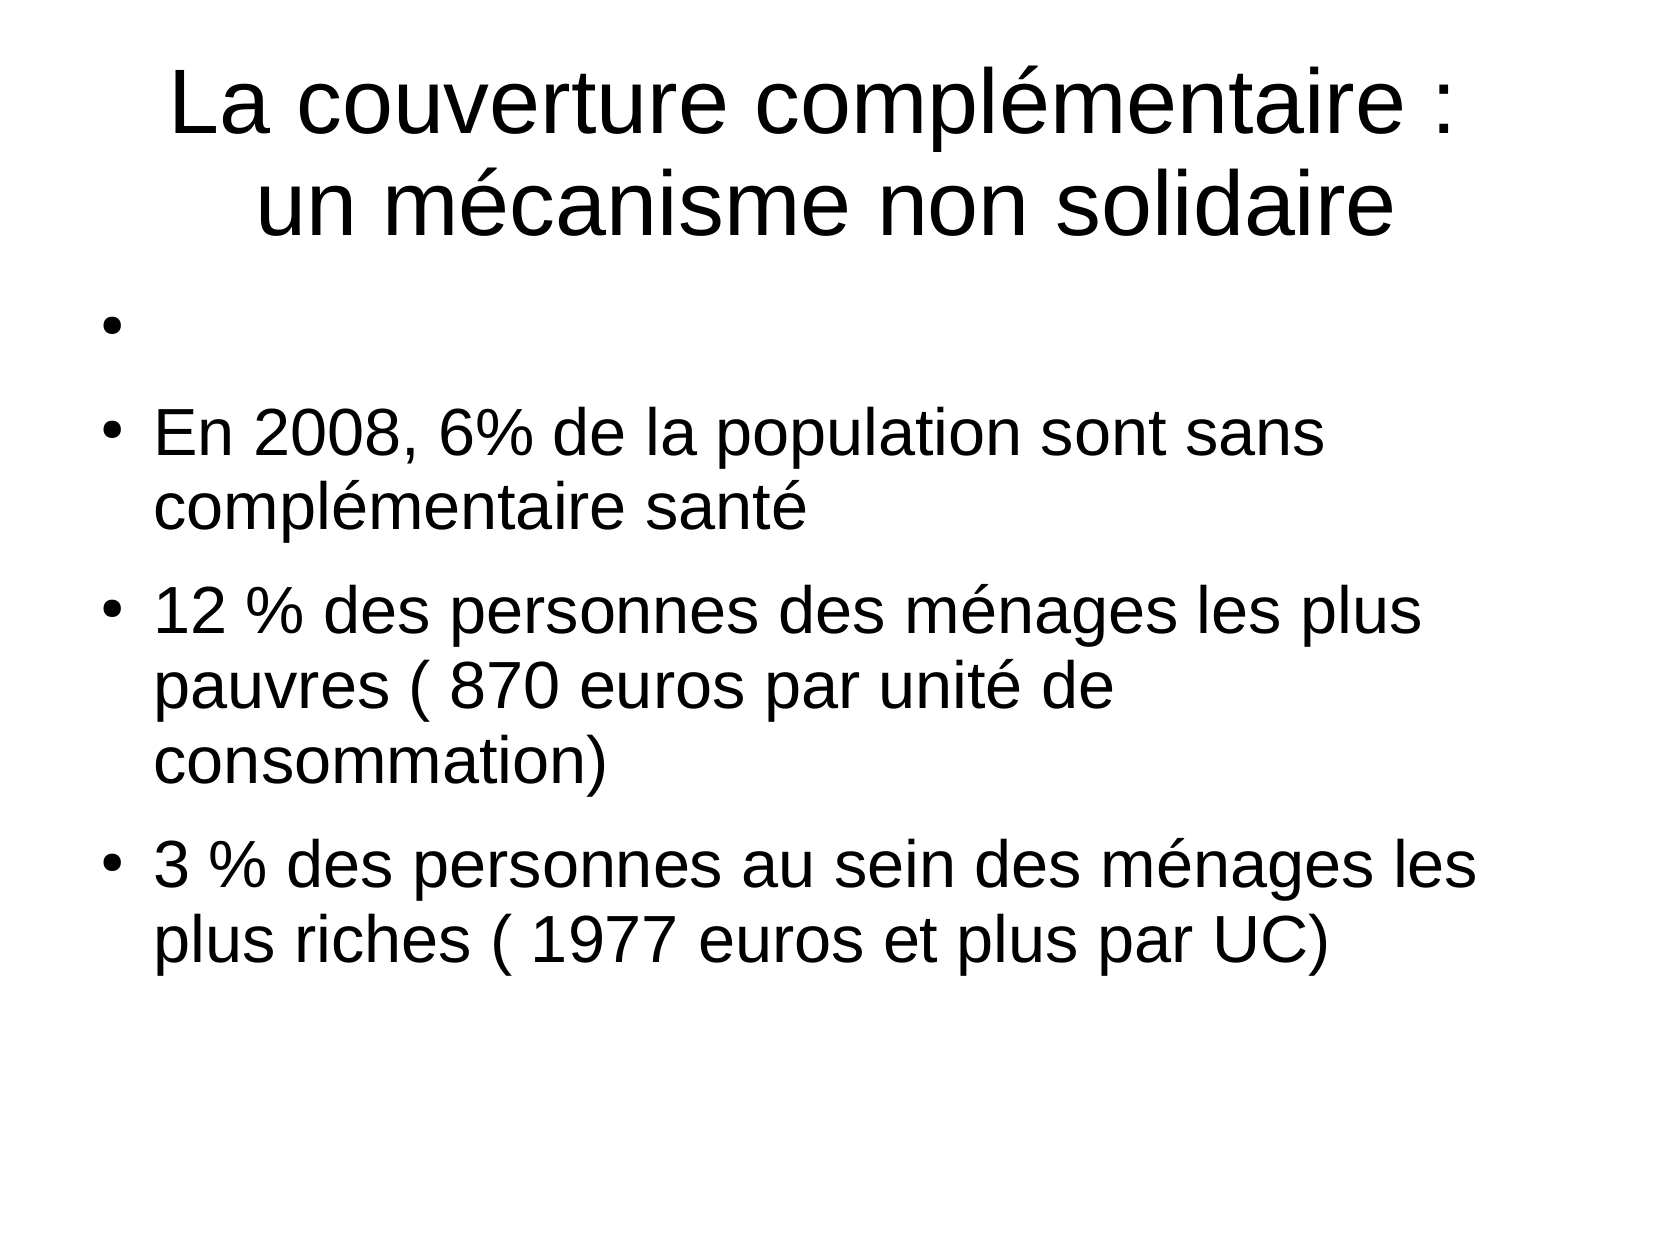

# La couverture complémentaire : un mécanisme non solidaire
En 2008, 6% de la population sont sans complémentaire santé
12 % des personnes des ménages les plus pauvres ( 870 euros par unité de consommation)
3 % des personnes au sein des ménages les plus riches ( 1977 euros et plus par UC)